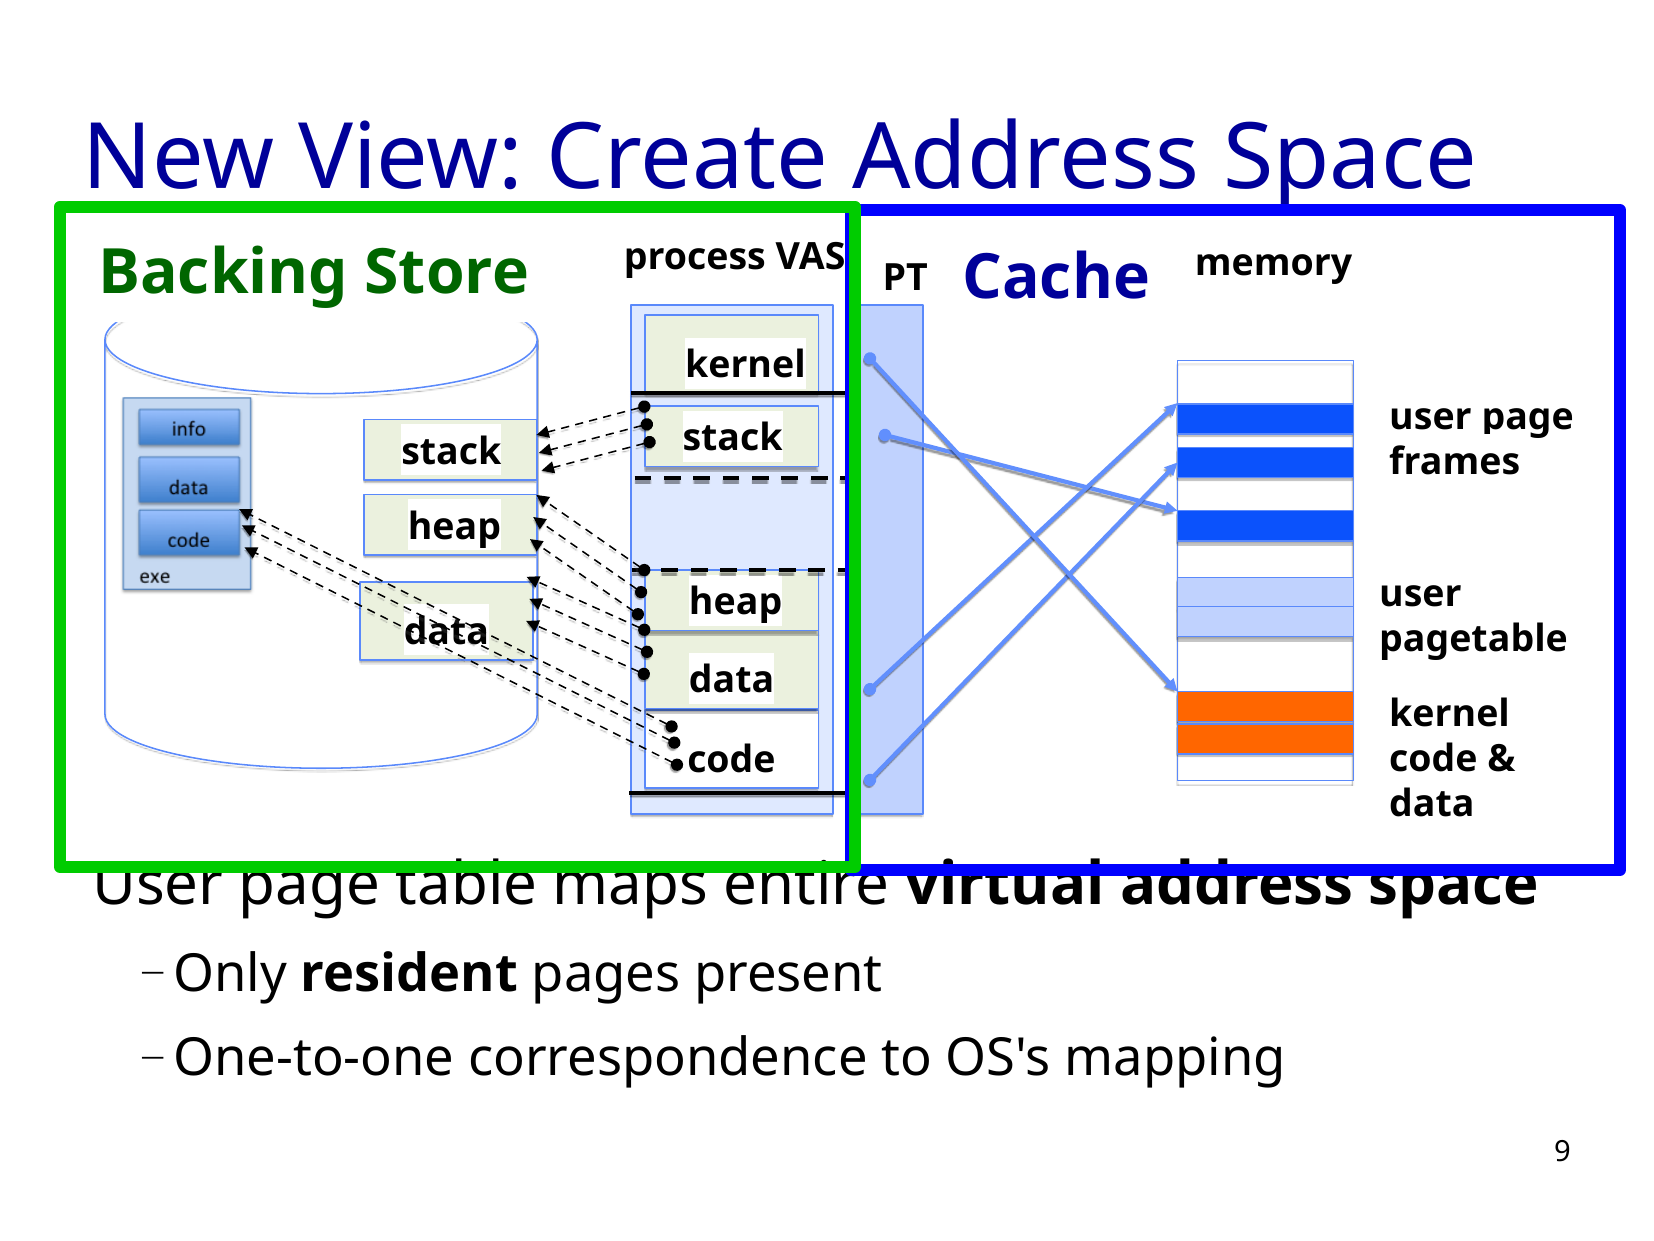

# New View: Create Address Space
Backing Store
Cache
disk (huge)
process VAS
memory
PT
kernel
user page
frames
user pagetable
kernel code & data
stack
stack
heap
heap
data
data
code
User page table maps entire virtual address space
Only resident pages present
One-to-one correspondence to OS's mapping
9